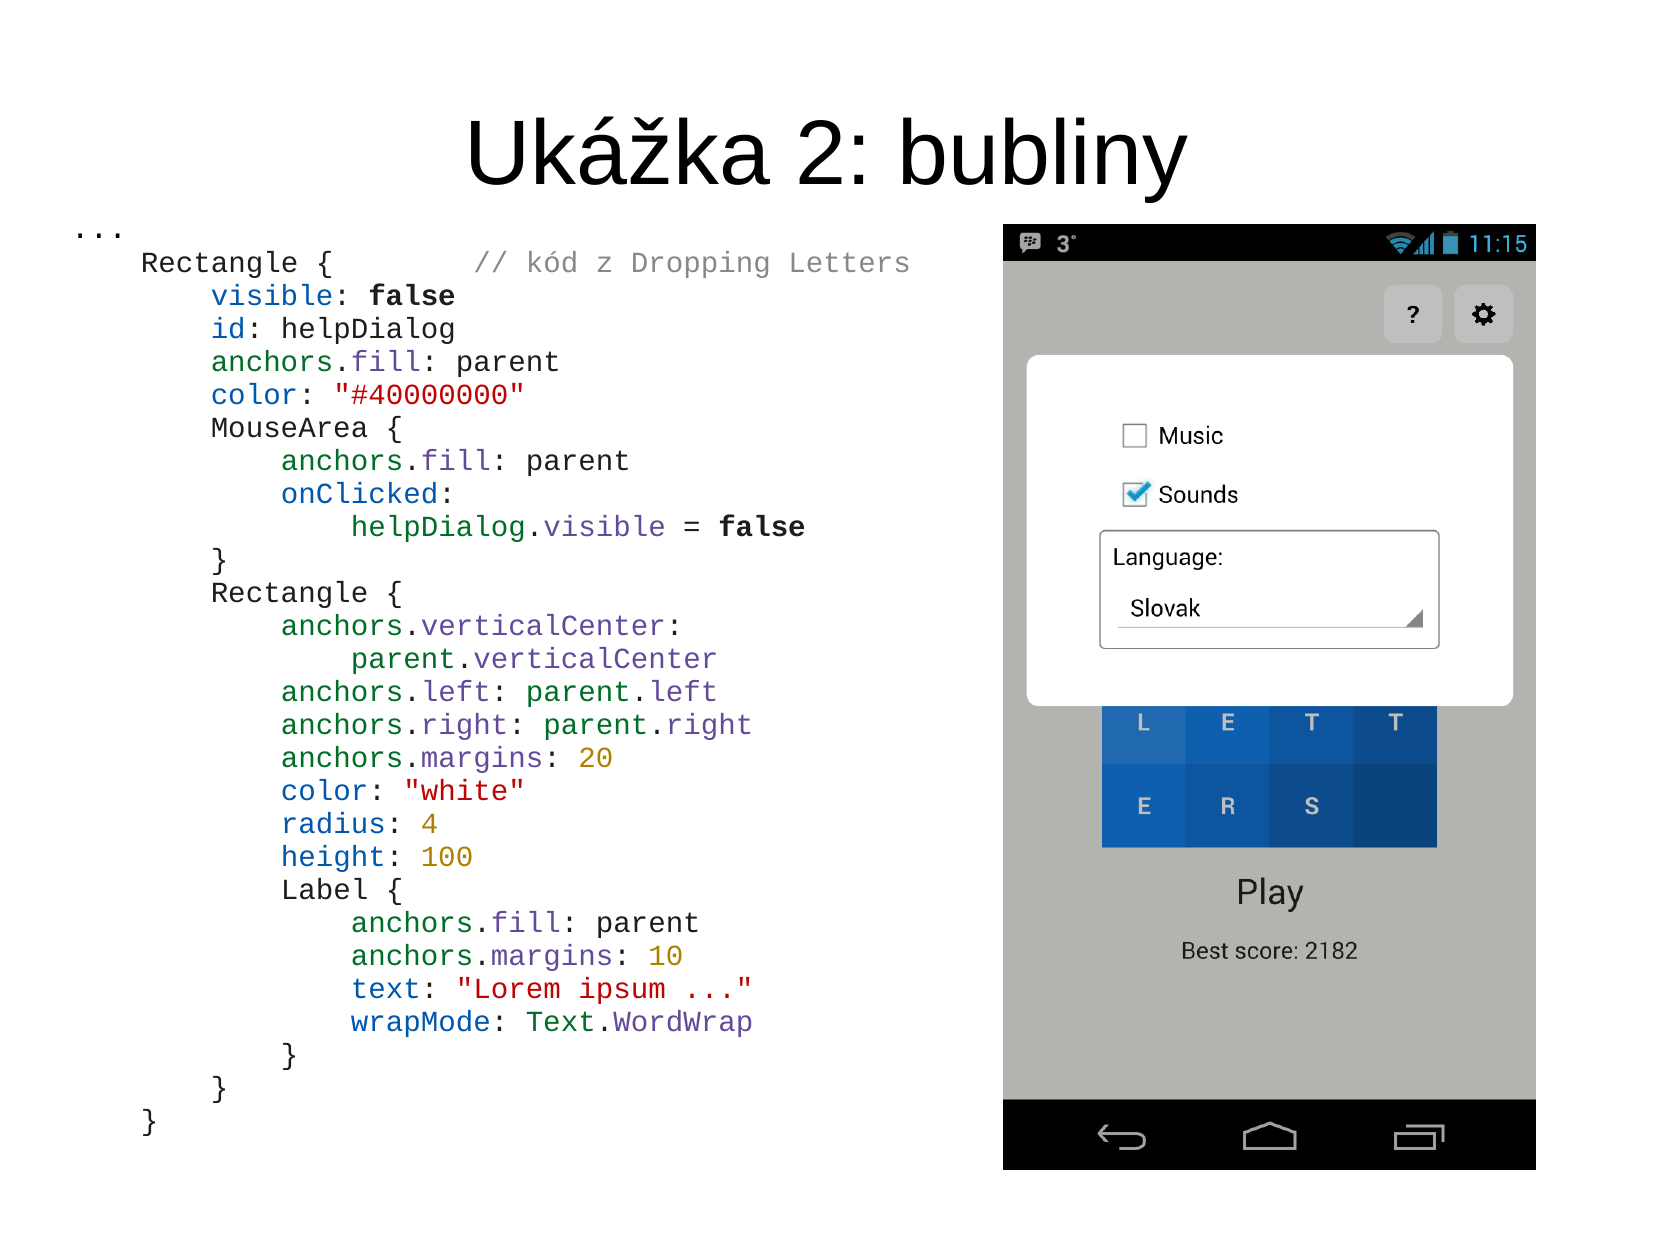

# Ukážka 2: bubliny
...
 Rectangle { // kód z Dropping Letters
 visible: false
 id: helpDialog
 anchors.fill: parent
 color: "#40000000"
 MouseArea {
 anchors.fill: parent
 onClicked:
 helpDialog.visible = false
 }
 Rectangle {
 anchors.verticalCenter:
 parent.verticalCenter
 anchors.left: parent.left
 anchors.right: parent.right
 anchors.margins: 20
 color: "white"
 radius: 4
 height: 100
 Label {
 anchors.fill: parent
 anchors.margins: 10
 text: "Lorem ipsum ..."
 wrapMode: Text.WordWrap
 }
 }
 }